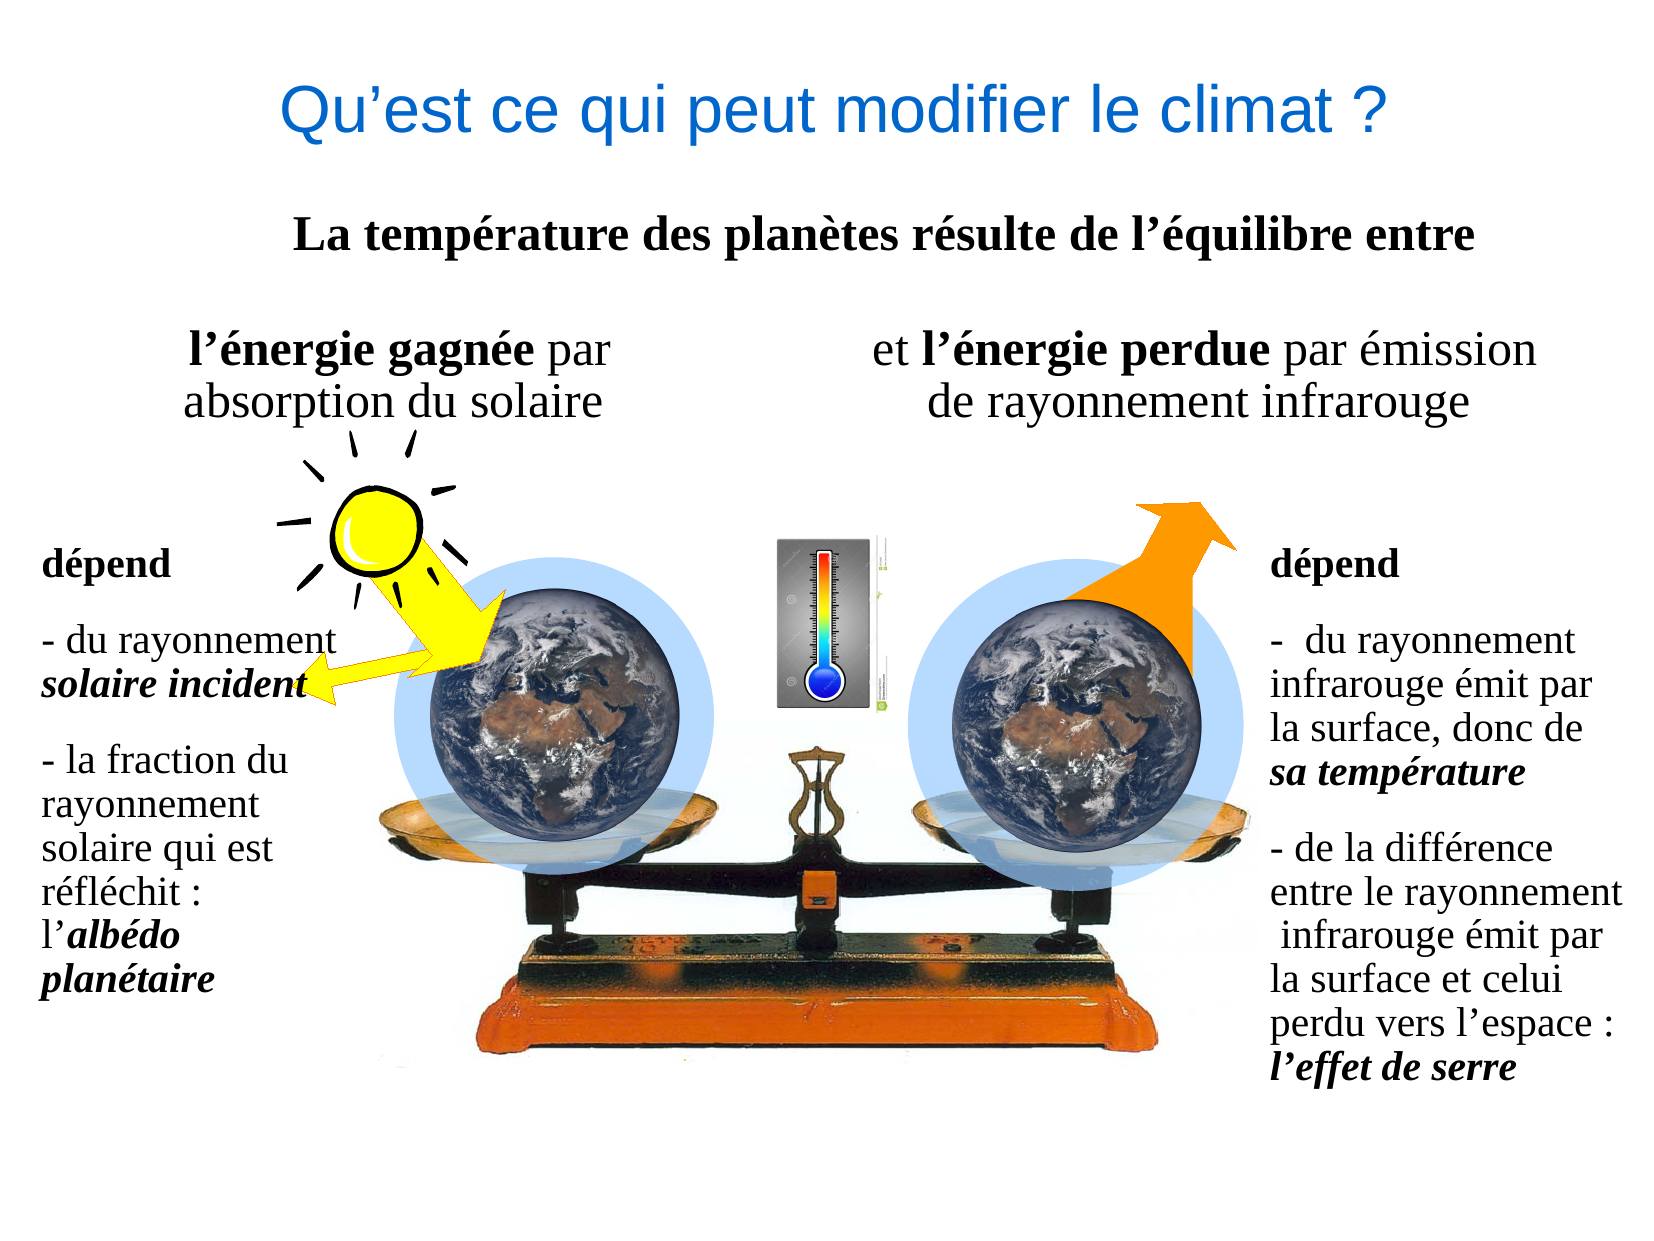

# Qu’est ce qui peut modifier le climat ?
La température des planètes résulte de l’équilibre entre
l’énergie gagnée par absorption du solaire
et l’énergie perdue par émission de rayonnement infrarouge
dépend
- du rayonnement solaire incident
- la fraction du rayonnement solaire qui est réfléchit : l’albédo planétaire
dépend
- du rayonnement infrarouge émit par la surface, donc de sa température
- de la différence entre le rayonnement infrarouge émit par la surface et celui perdu vers l’espace : l’effet de serre